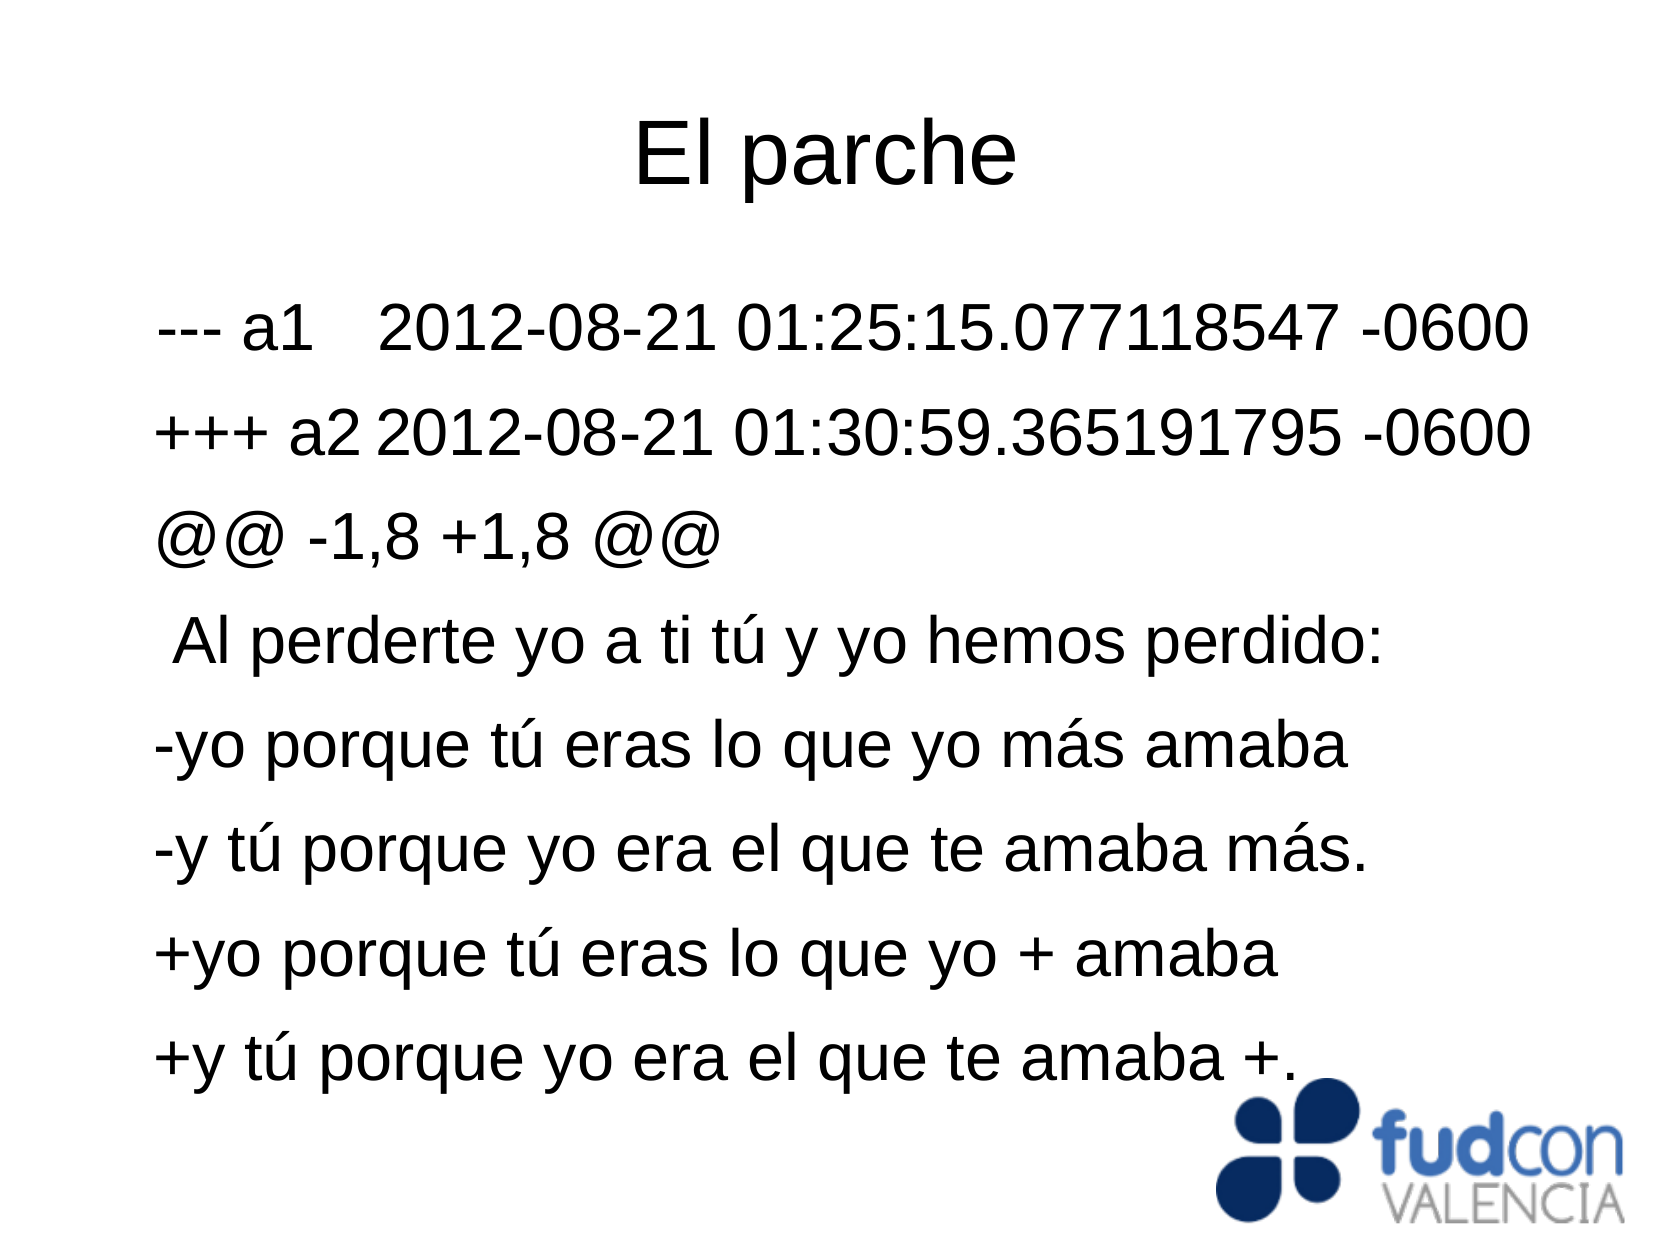

# El parche
 --- a1	2012-08-21 01:25:15.077118547 -0600
+++ a2	2012-08-21 01:30:59.365191795 -0600
@@ -1,8 +1,8 @@
 Al perderte yo a ti tú y yo hemos perdido:
-yo porque tú eras lo que yo más amaba
-y tú porque yo era el que te amaba más.
+yo porque tú eras lo que yo + amaba
+y tú porque yo era el que te amaba +.